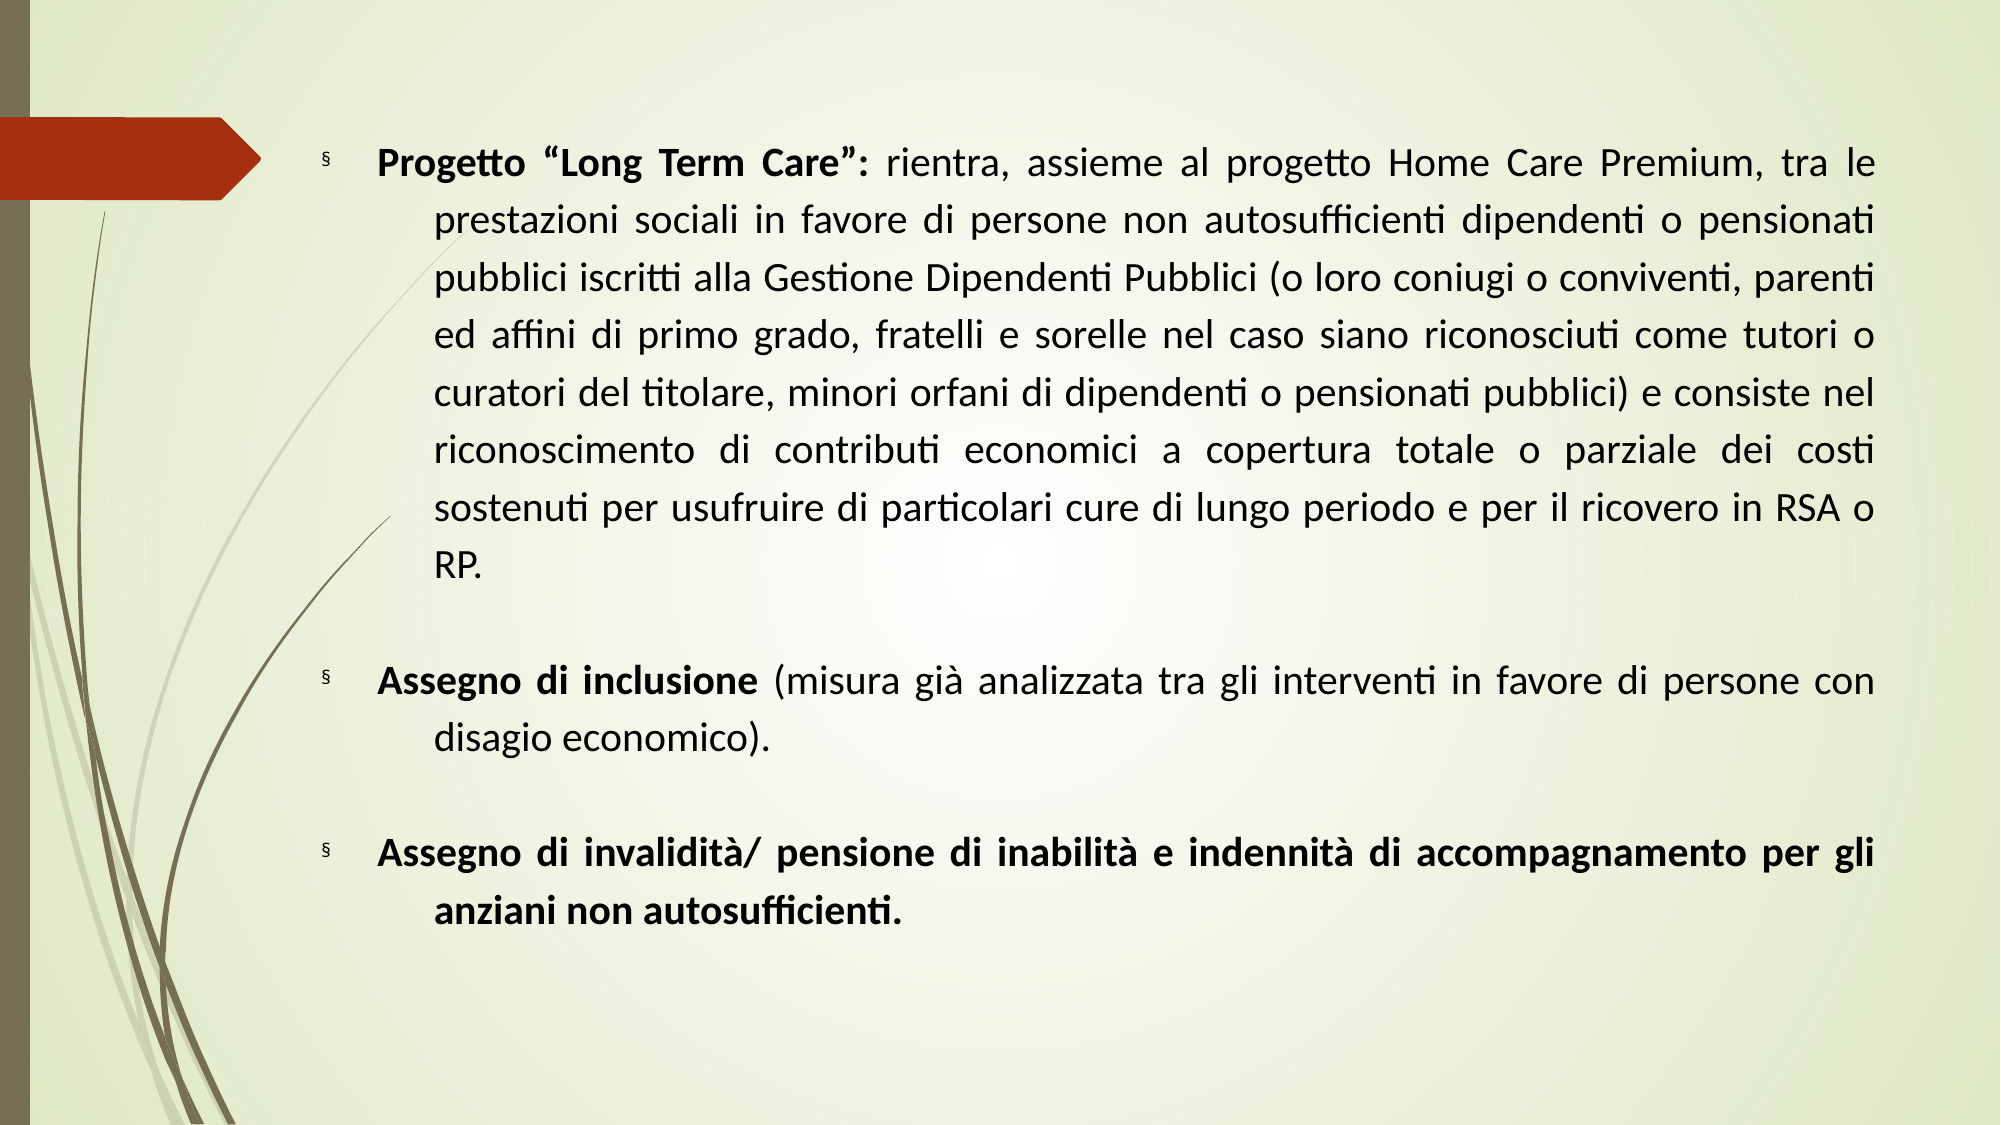

Progetto “Long Term Care”: rientra, assieme al progetto Home Care Premium, tra le prestazioni sociali in favore di persone non autosufficienti dipendenti o pensionati pubblici iscritti alla Gestione Dipendenti Pubblici (o loro coniugi o conviventi, parenti ed affini di primo grado, fratelli e sorelle nel caso siano riconosciuti come tutori o curatori del titolare, minori orfani di dipendenti o pensionati pubblici) e consiste nel riconoscimento di contributi economici a copertura totale o parziale dei costi sostenuti per usufruire di particolari cure di lungo periodo e per il ricovero in RSA o RP.
Assegno di inclusione (misura già analizzata tra gli interventi in favore di persone con disagio economico).
Assegno di invalidità/ pensione di inabilità e indennità di accompagnamento per gli anziani non autosufficienti.